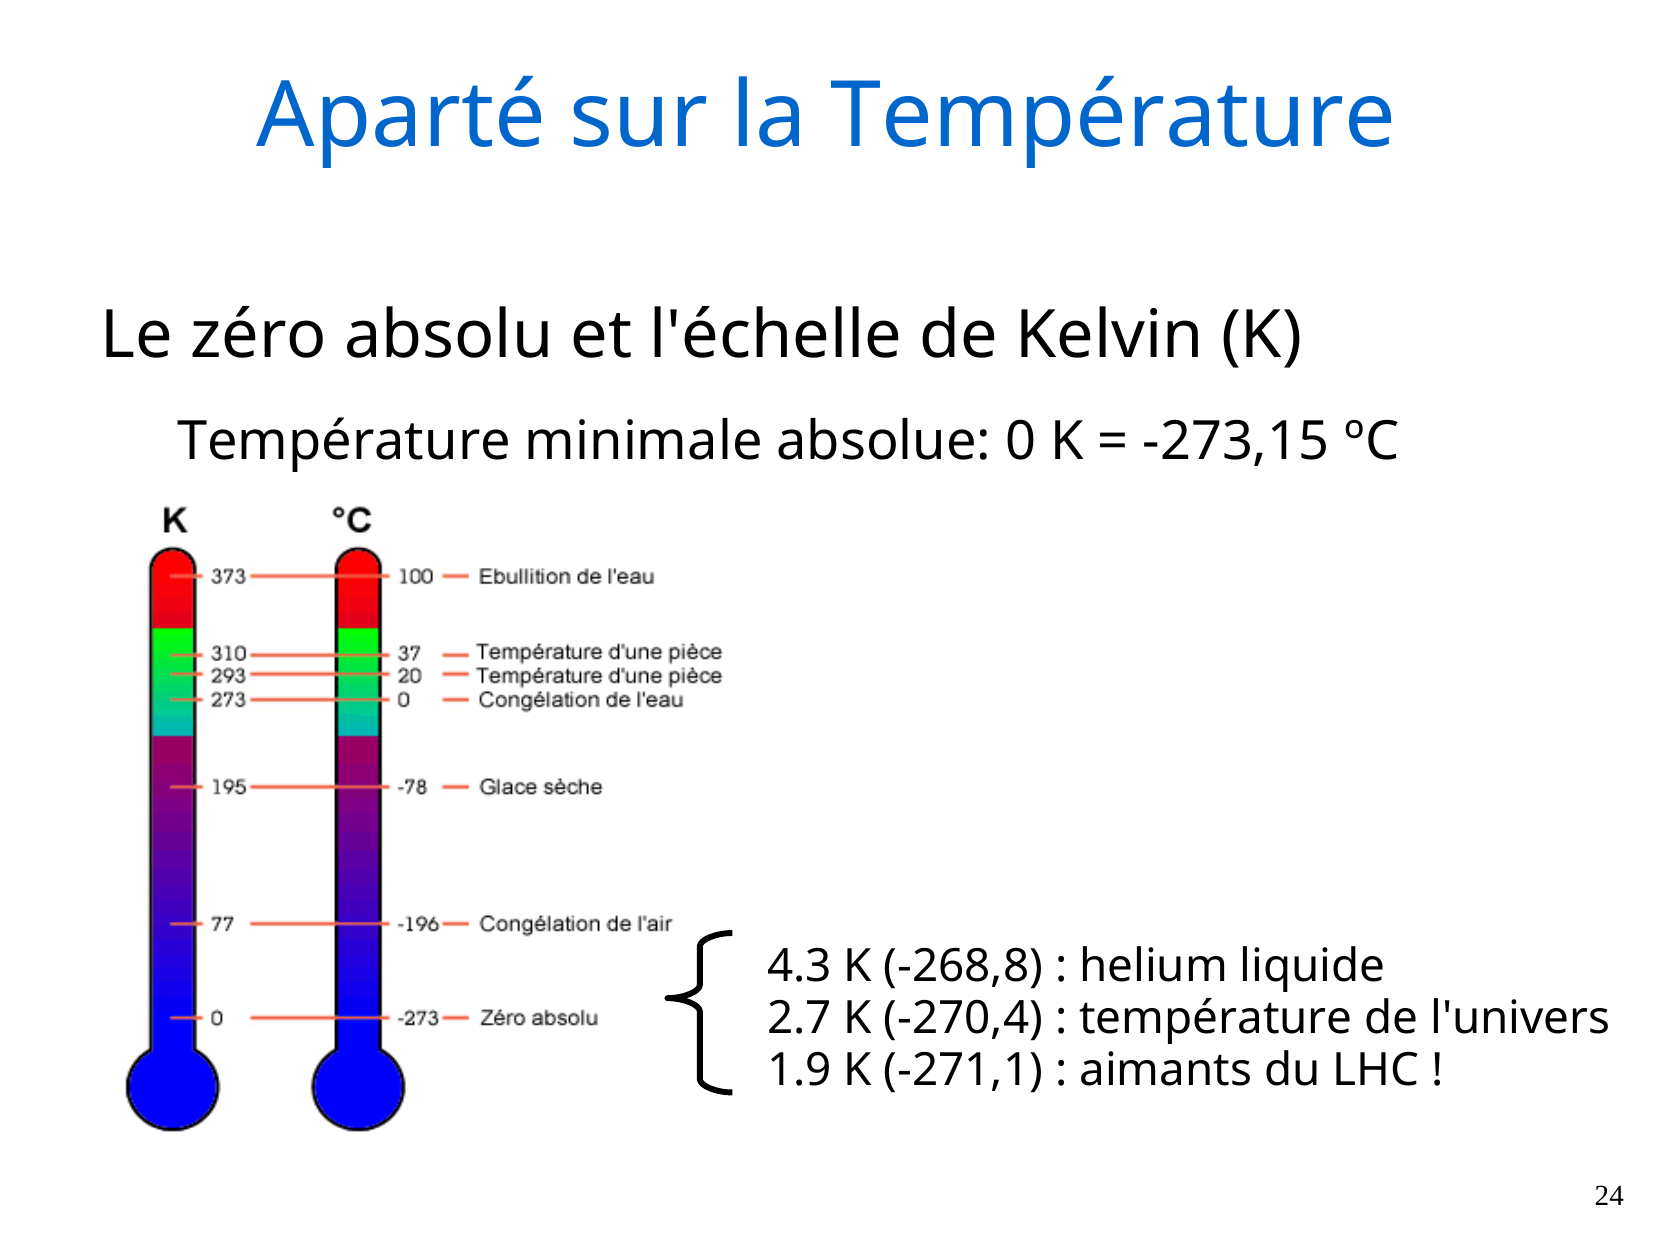

# Aparté sur la Température
Le zéro absolu et l'échelle de Kelvin (K)‏
Température minimale absolue: 0 K = -273,15 ºC
 4.3 K (-268,8) : helium liquide
 2.7 K (-270,4) : température de l'univers
 1.9 K (-271,1) : aimants du LHC !
24